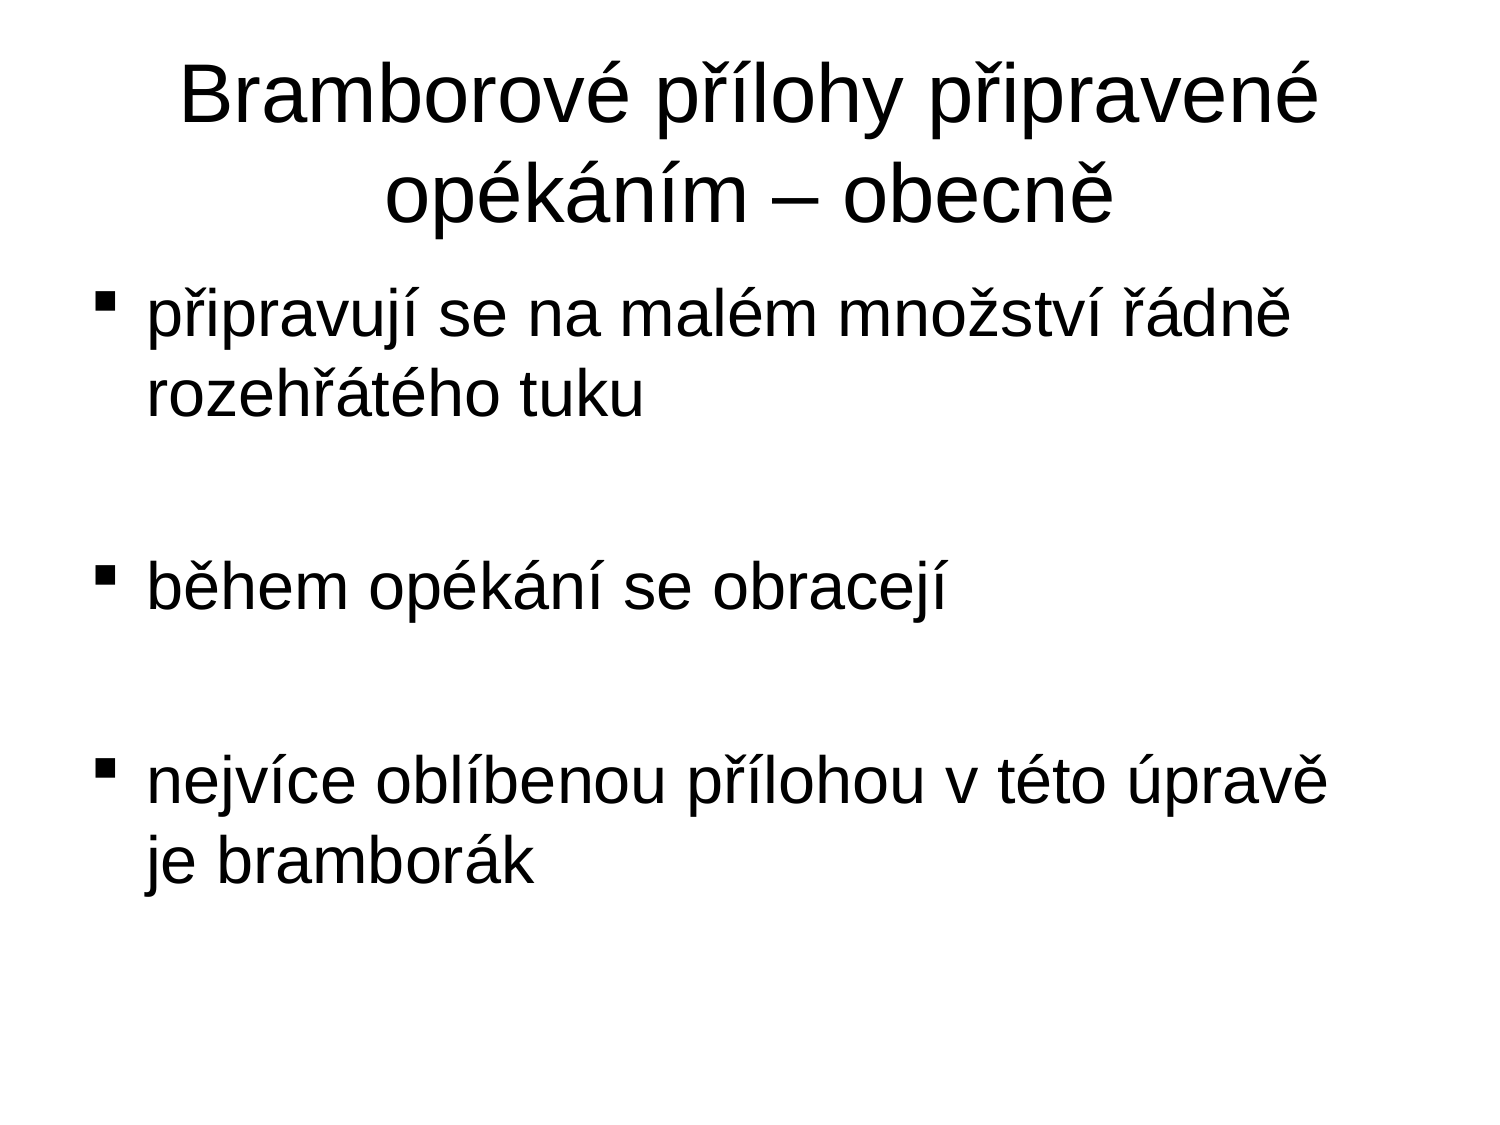

# Bramborové přílohy připravené opékáním – obecně
připravují se na malém množství řádně rozehřátého tuku
během opékání se obracejí
nejvíce oblíbenou přílohou v této úpravě je bramborák